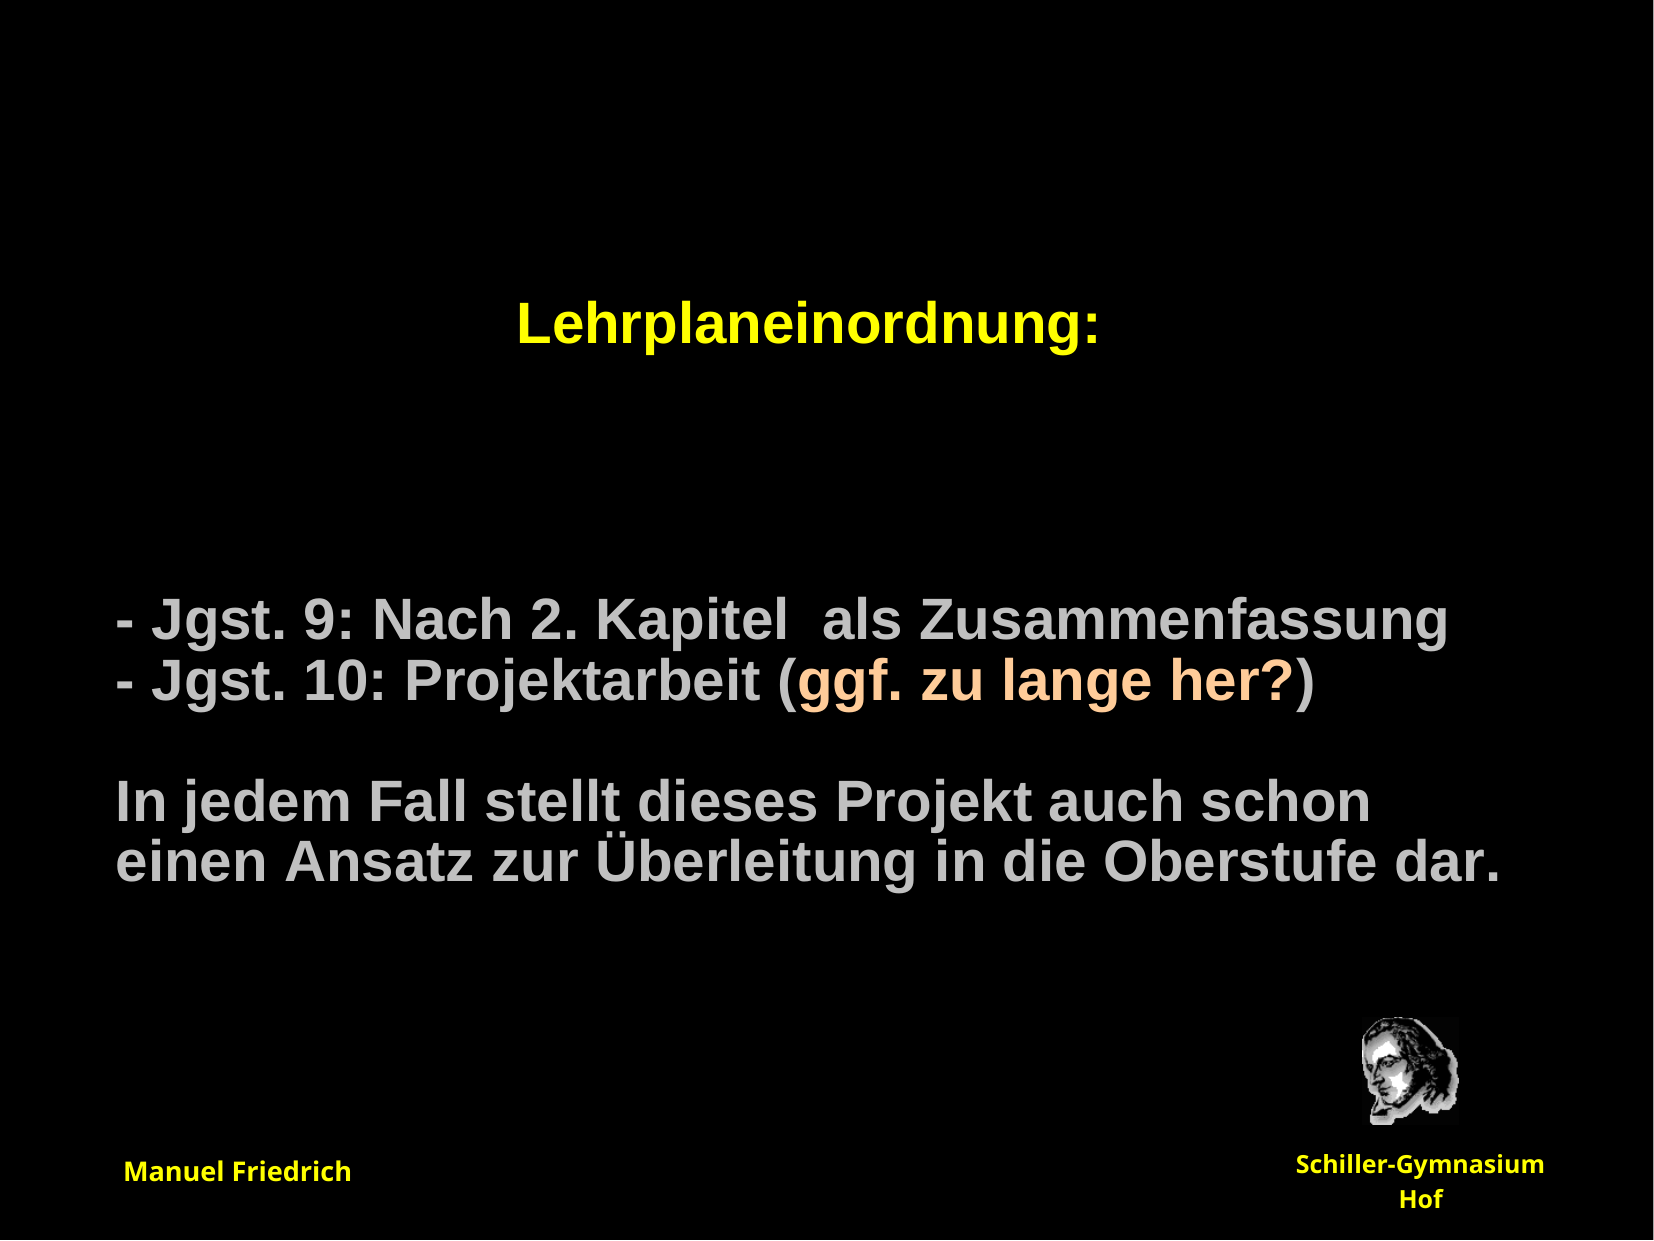

Lehrplaneinordnung:
- Jgst. 9: Nach 2. Kapitel als Zusammenfassung
- Jgst. 10: Projektarbeit (ggf. zu lange her?)
In jedem Fall stellt dieses Projekt auch schon
einen Ansatz zur Überleitung in die Oberstufe dar.
Schiller-Gymnasium
Hof
Manuel Friedrich